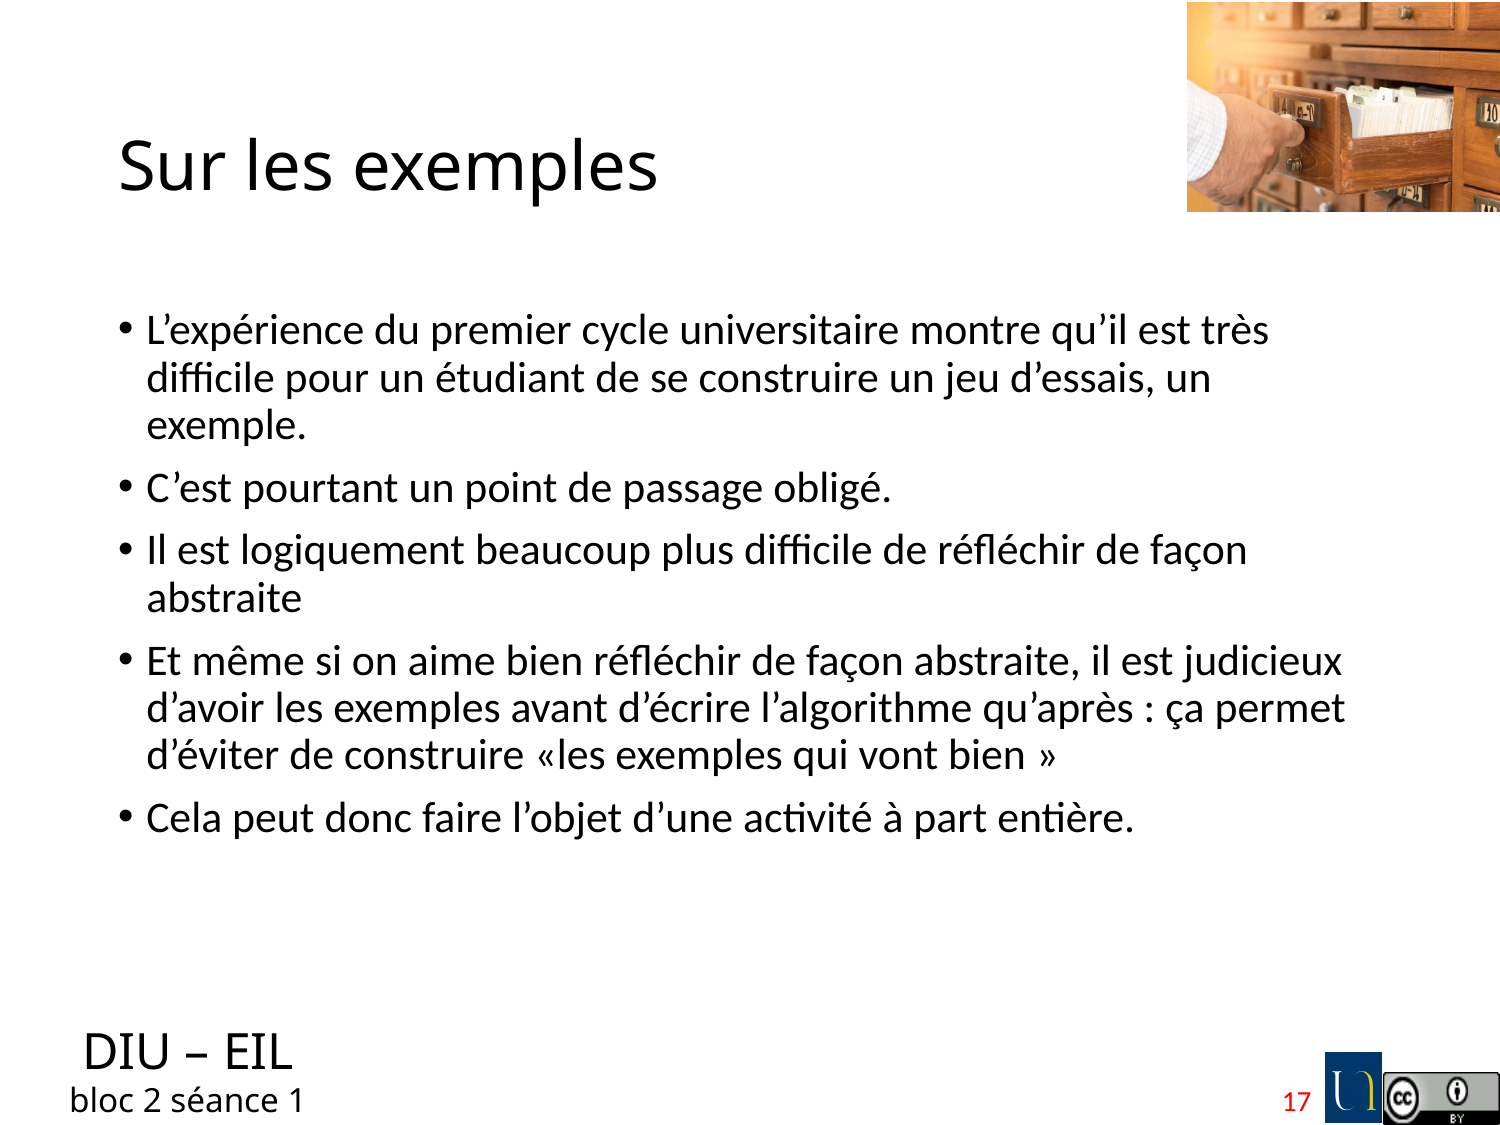

# Sur les exemples
L’expérience du premier cycle universitaire montre qu’il est très difficile pour un étudiant de se construire un jeu d’essais, un exemple.
C’est pourtant un point de passage obligé.
Il est logiquement beaucoup plus difficile de réfléchir de façon abstraite
Et même si on aime bien réfléchir de façon abstraite, il est judicieux d’avoir les exemples avant d’écrire l’algorithme qu’après : ça permet d’éviter de construire «les exemples qui vont bien »
Cela peut donc faire l’objet d’une activité à part entière.